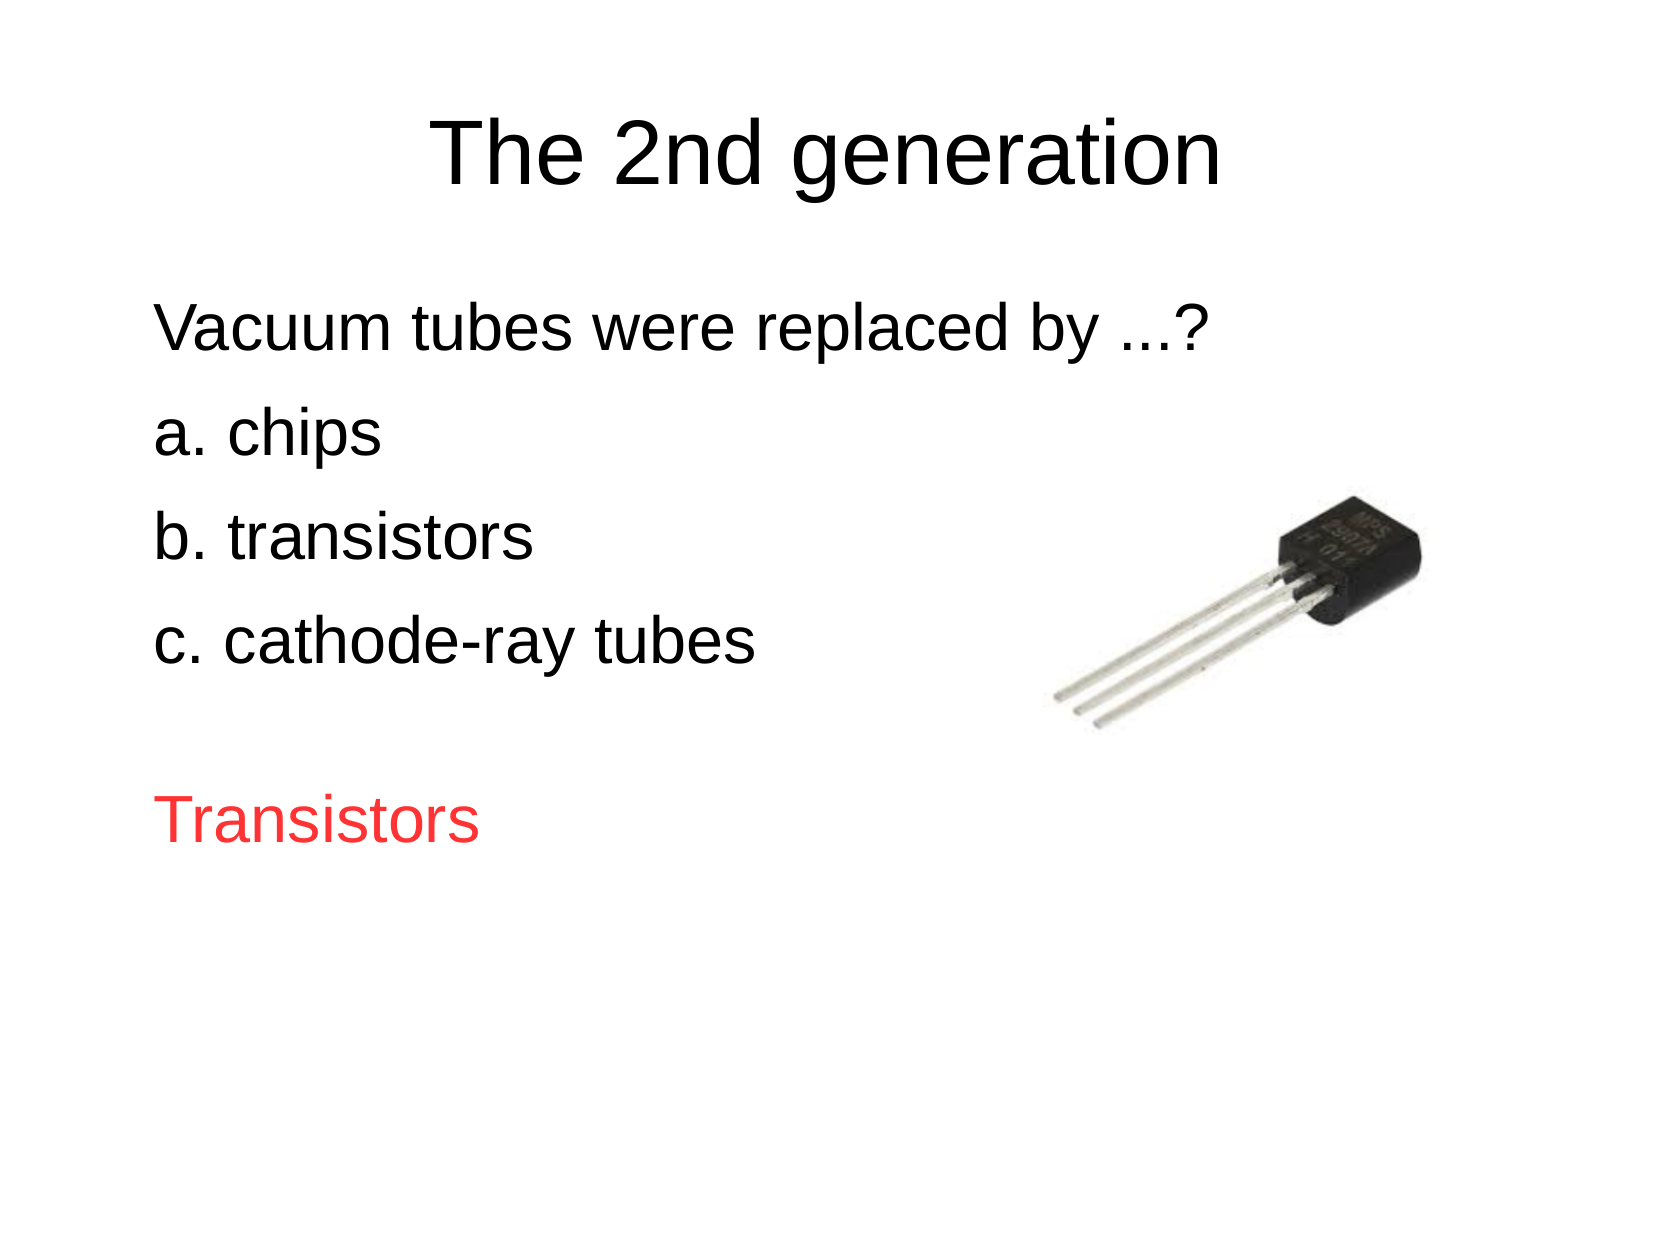

# The 2nd generation
Vacuum tubes were replaced by ...?
a. chips
b. transistors
c. cathode-ray tubes
Transistors